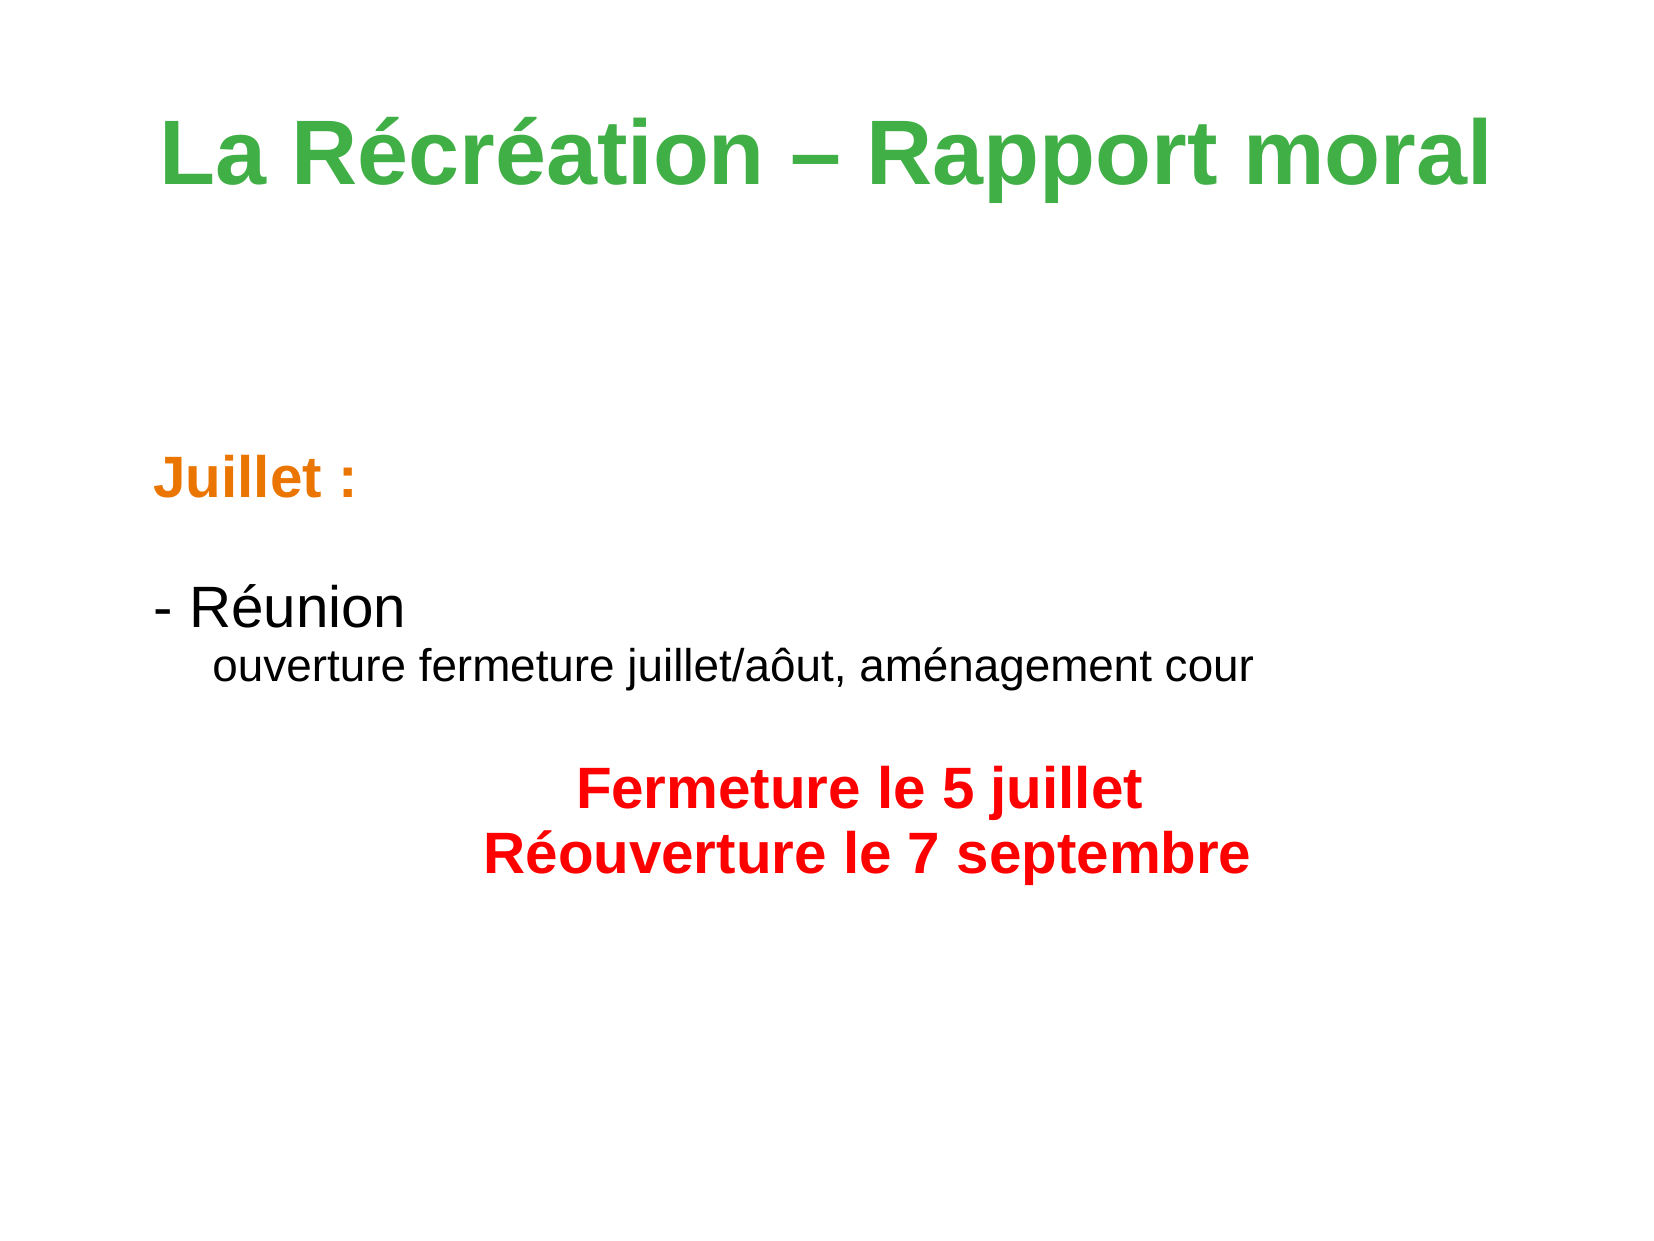

La Récréation – Rapport moral
# Juillet :
- Réunion
ouverture fermeture juillet/aôut, aménagement cour
Fermeture le 5 juillet
Réouverture le 7 septembre